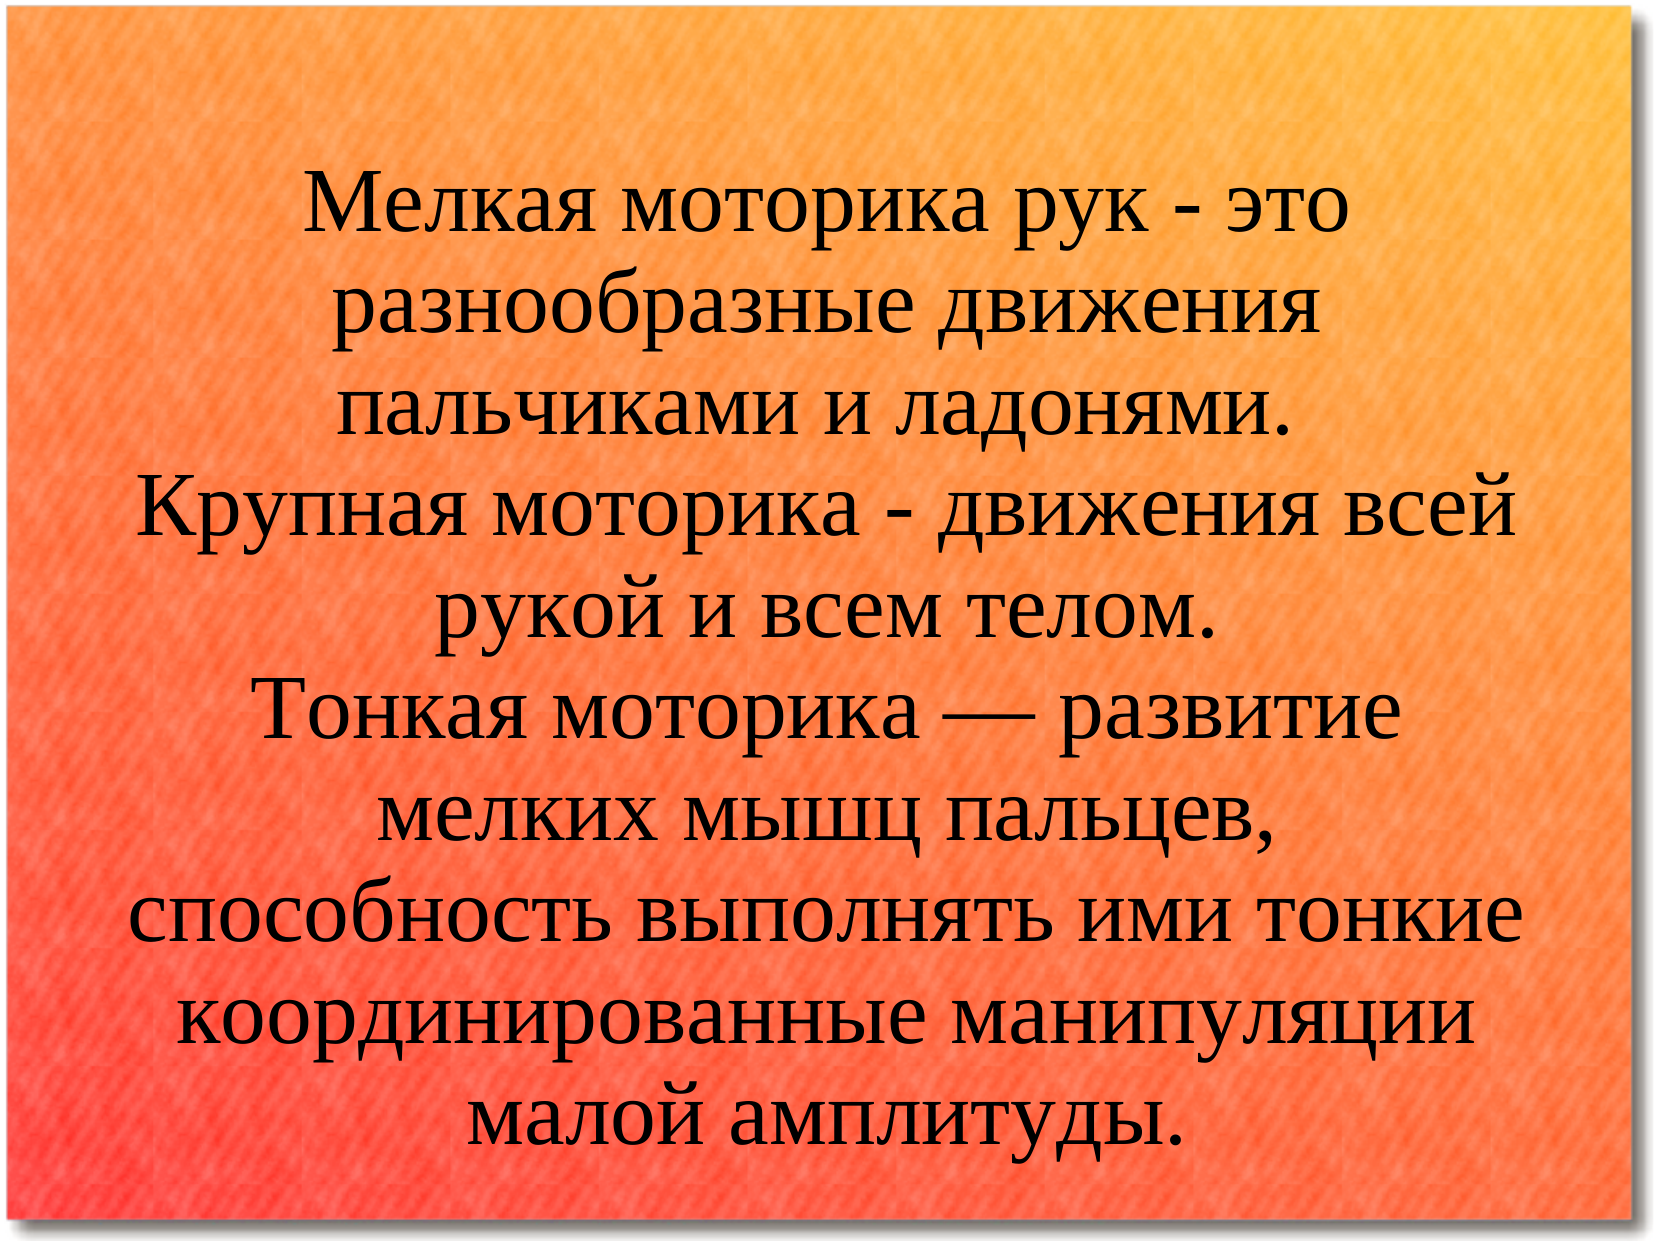

# Мелкая моторика рук - это разнообразные движения пальчиками и ладонями.
Крупная моторика - движения всей рукой и всем телом.
Тонкая моторика — развитие мелких мышц пальцев, способность выполнять ими тонкие координированные манипуляции малой амплитуды.